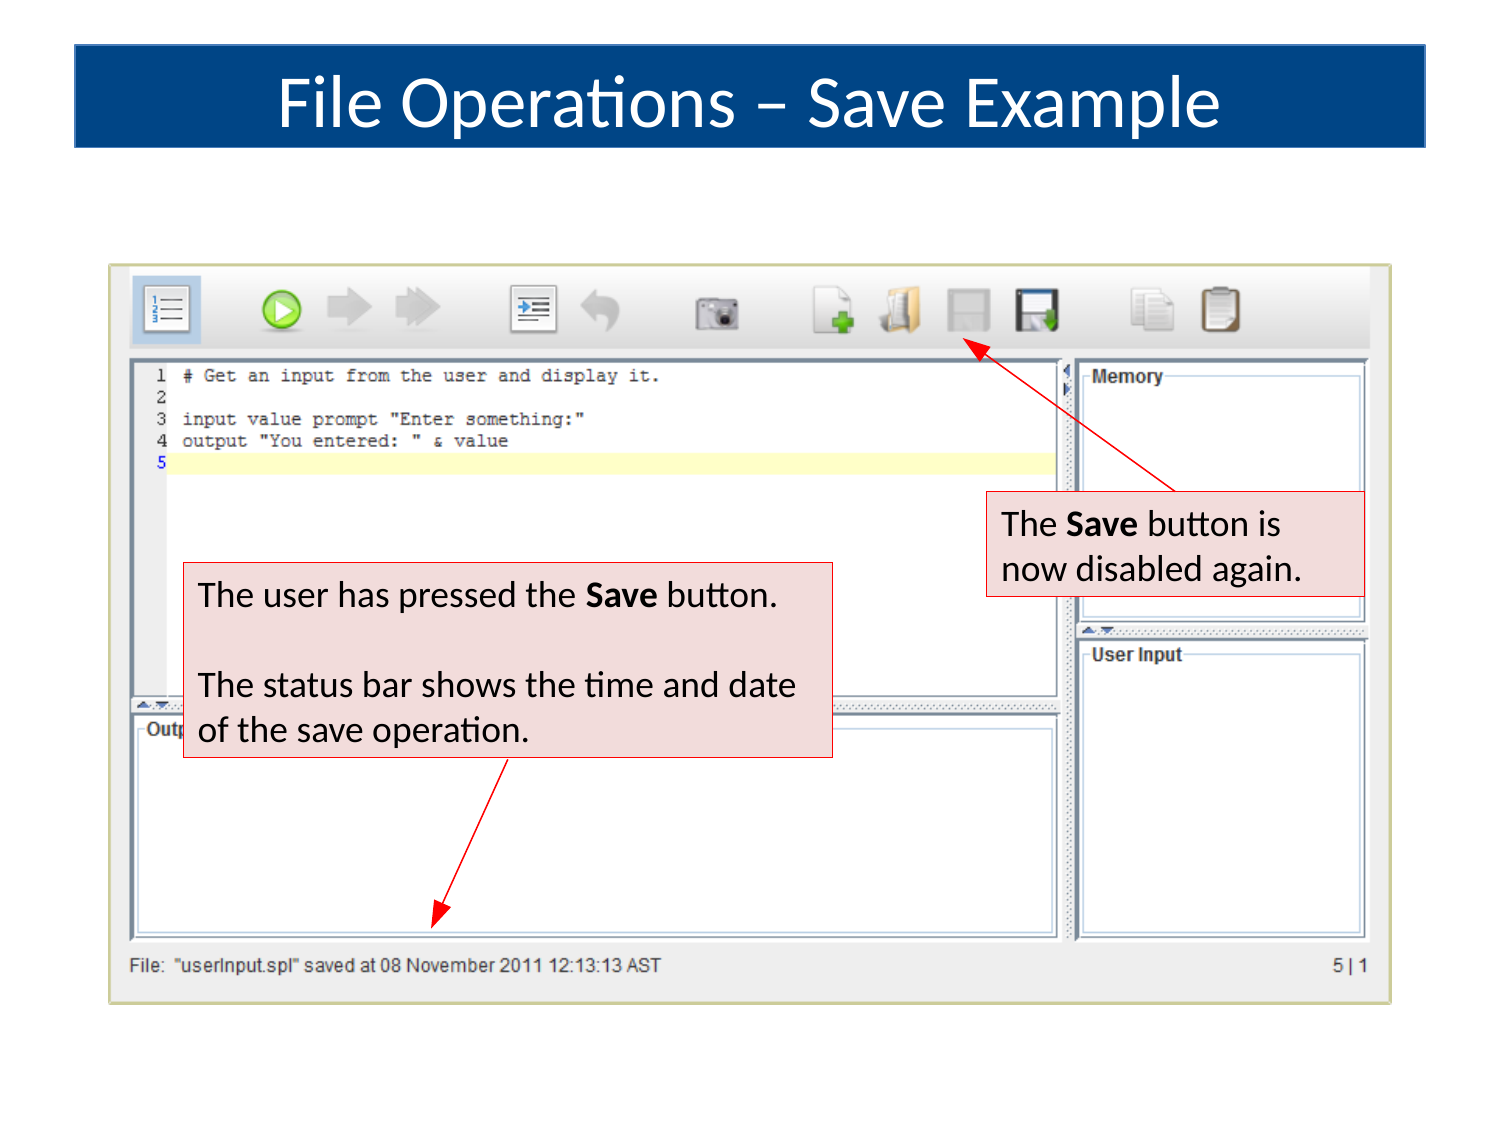

# File Operations – Save Example
The Save button is now disabled again.
The user has pressed the Save button.
The status bar shows the time and date of the save operation.